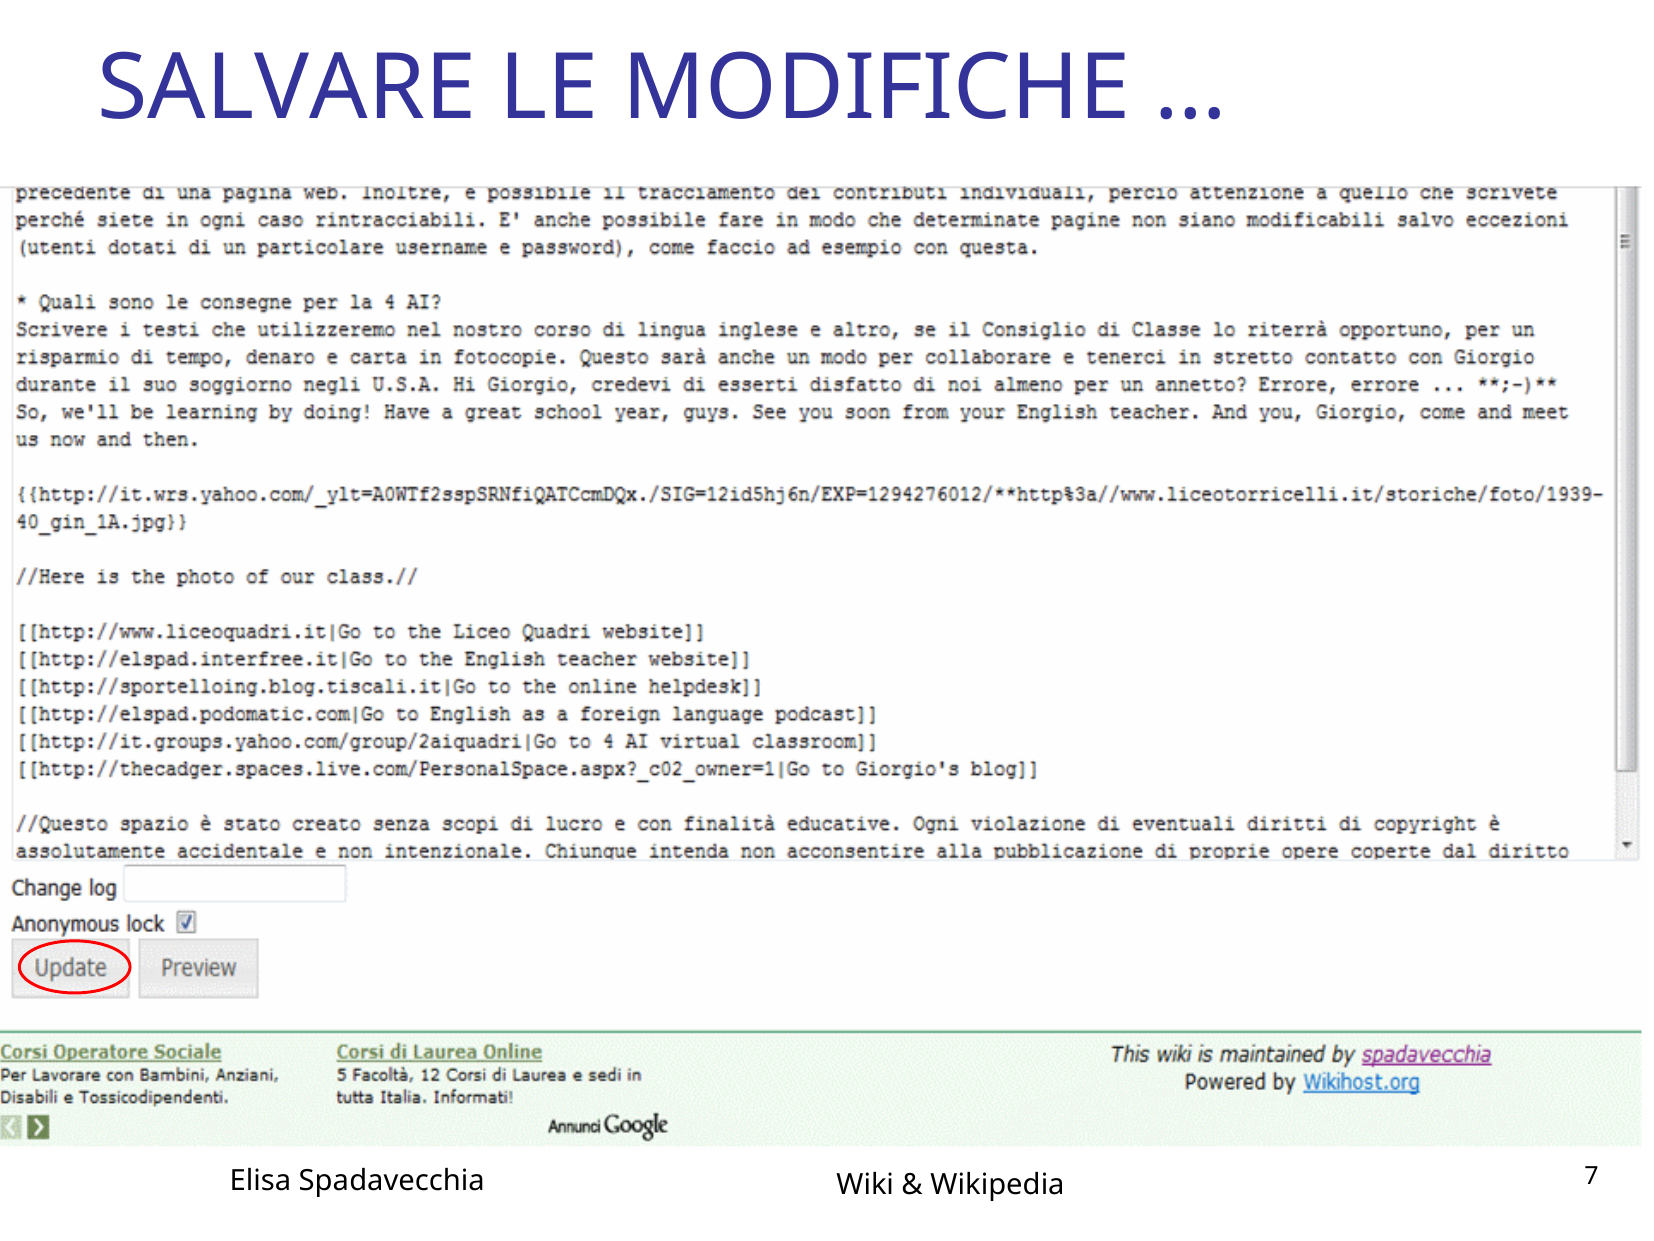

# SALVARE LE MODIFICHE …
Elisa Spadavecchia
Wiki & Wikipedia